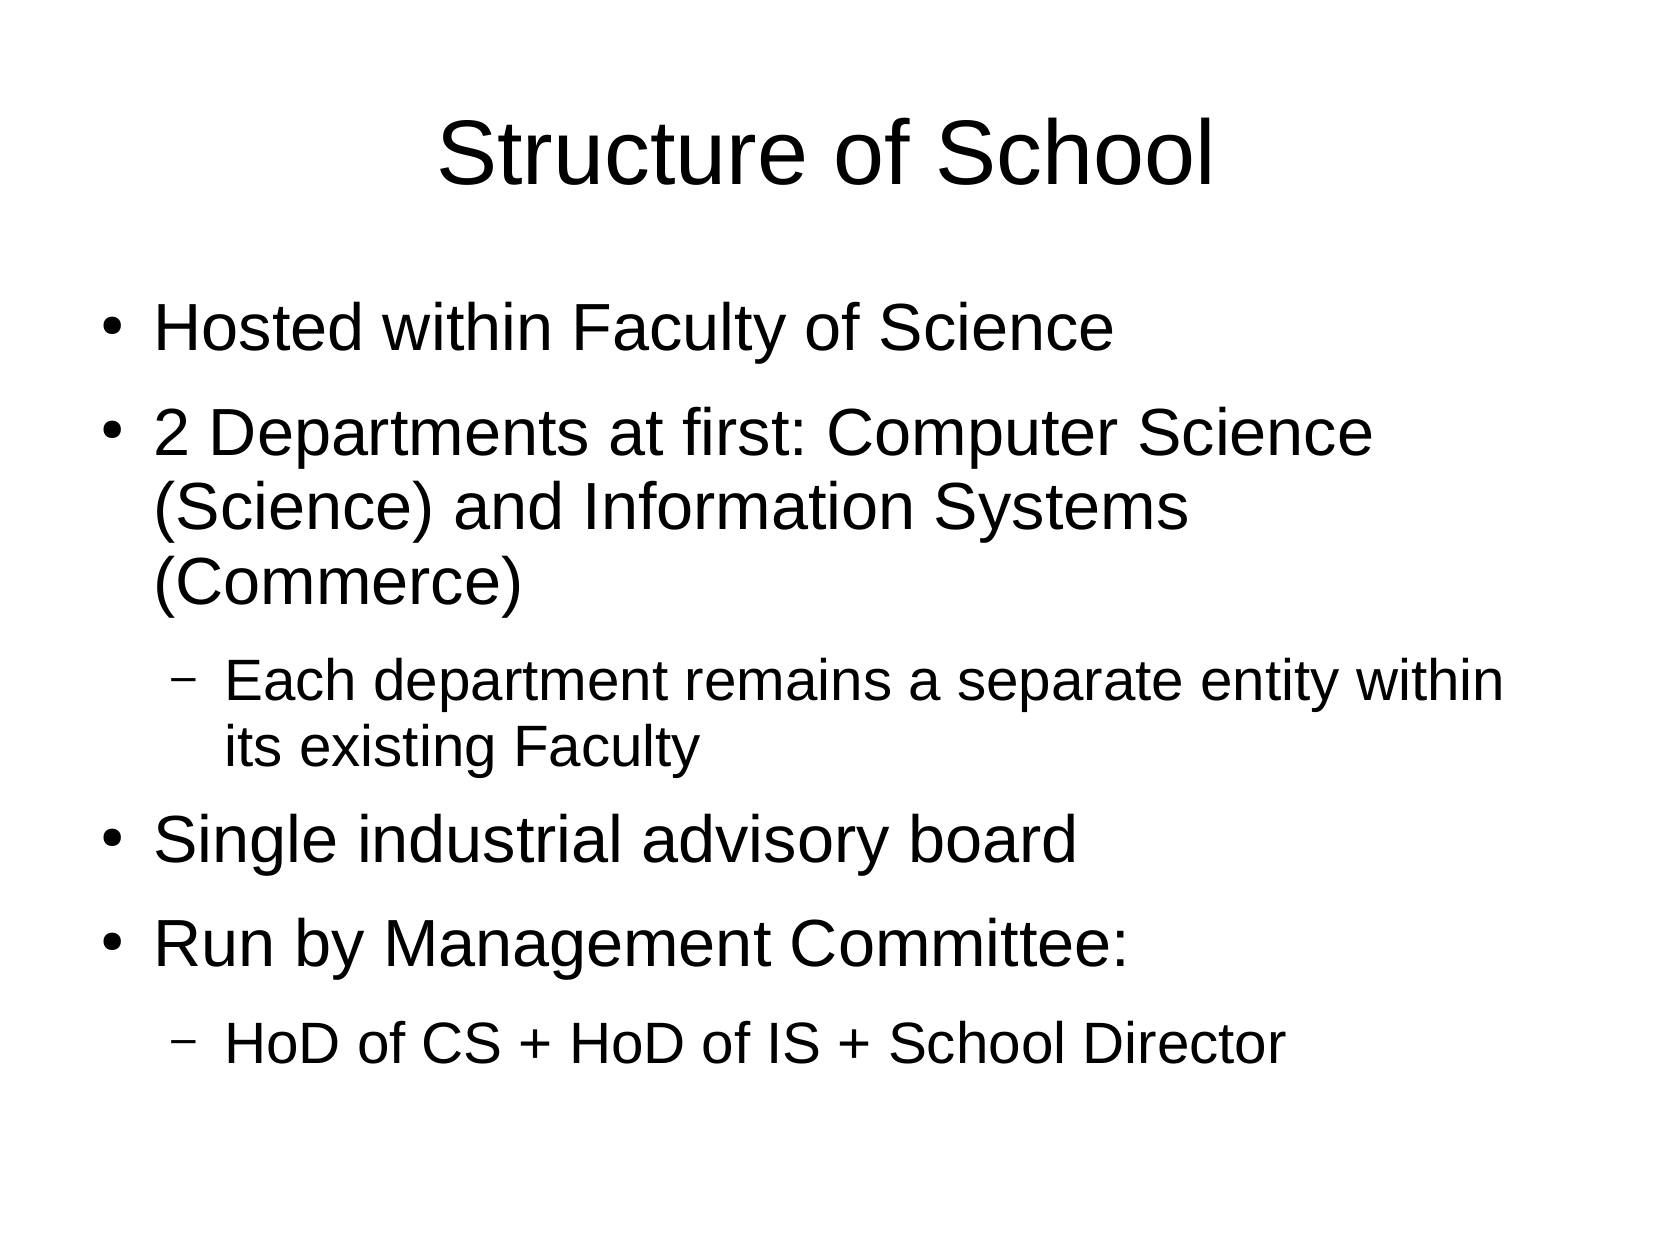

# Structure of School
Hosted within Faculty of Science
2 Departments at first: Computer Science (Science) and Information Systems (Commerce)
Each department remains a separate entity within its existing Faculty
Single industrial advisory board
Run by Management Committee:
HoD of CS + HoD of IS + School Director